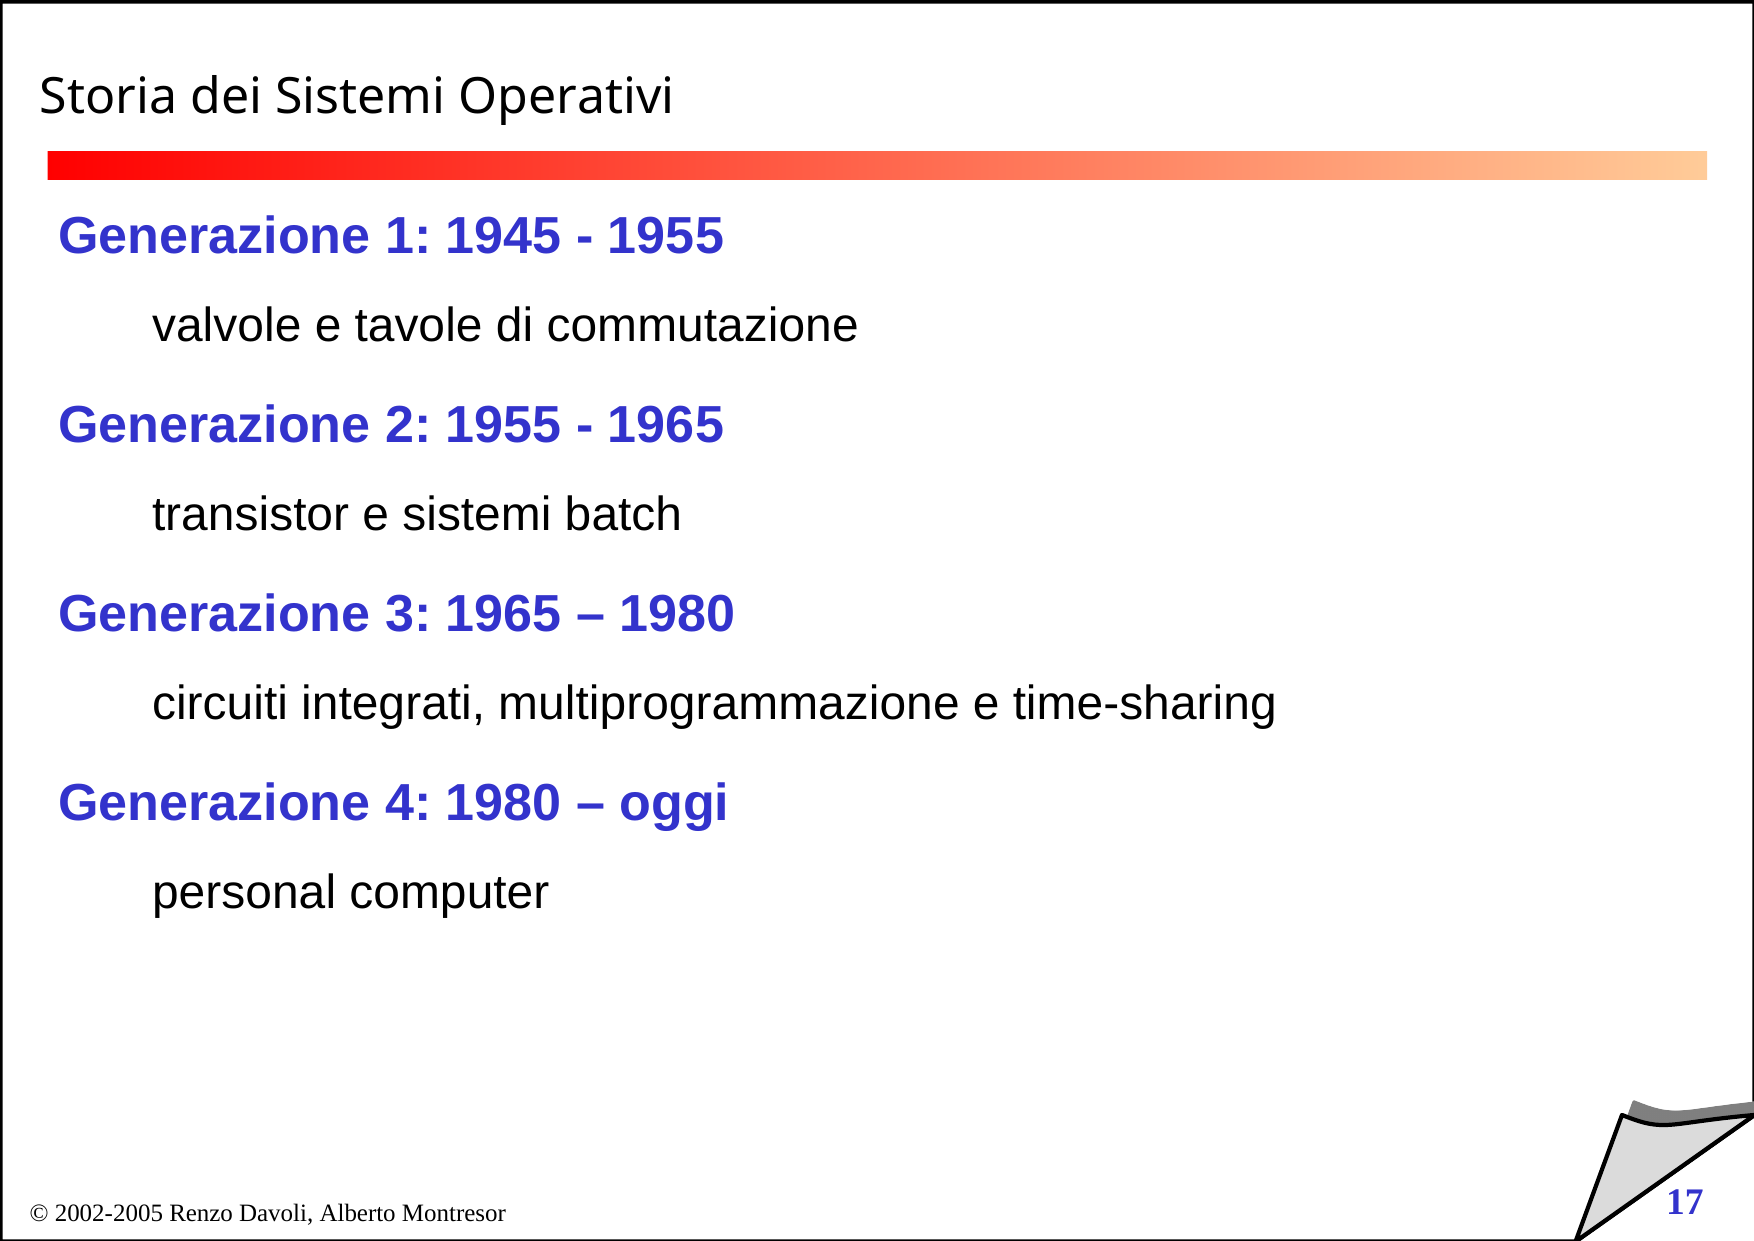

# Storia dei Sistemi Operativi
Generazione 1: 1945 - 1955
valvole e tavole di commutazione
Generazione 2: 1955 - 1965
transistor e sistemi batch
Generazione 3: 1965 – 1980
circuiti integrati, multiprogrammazione e time-sharing
Generazione 4: 1980 – oggi
personal computer